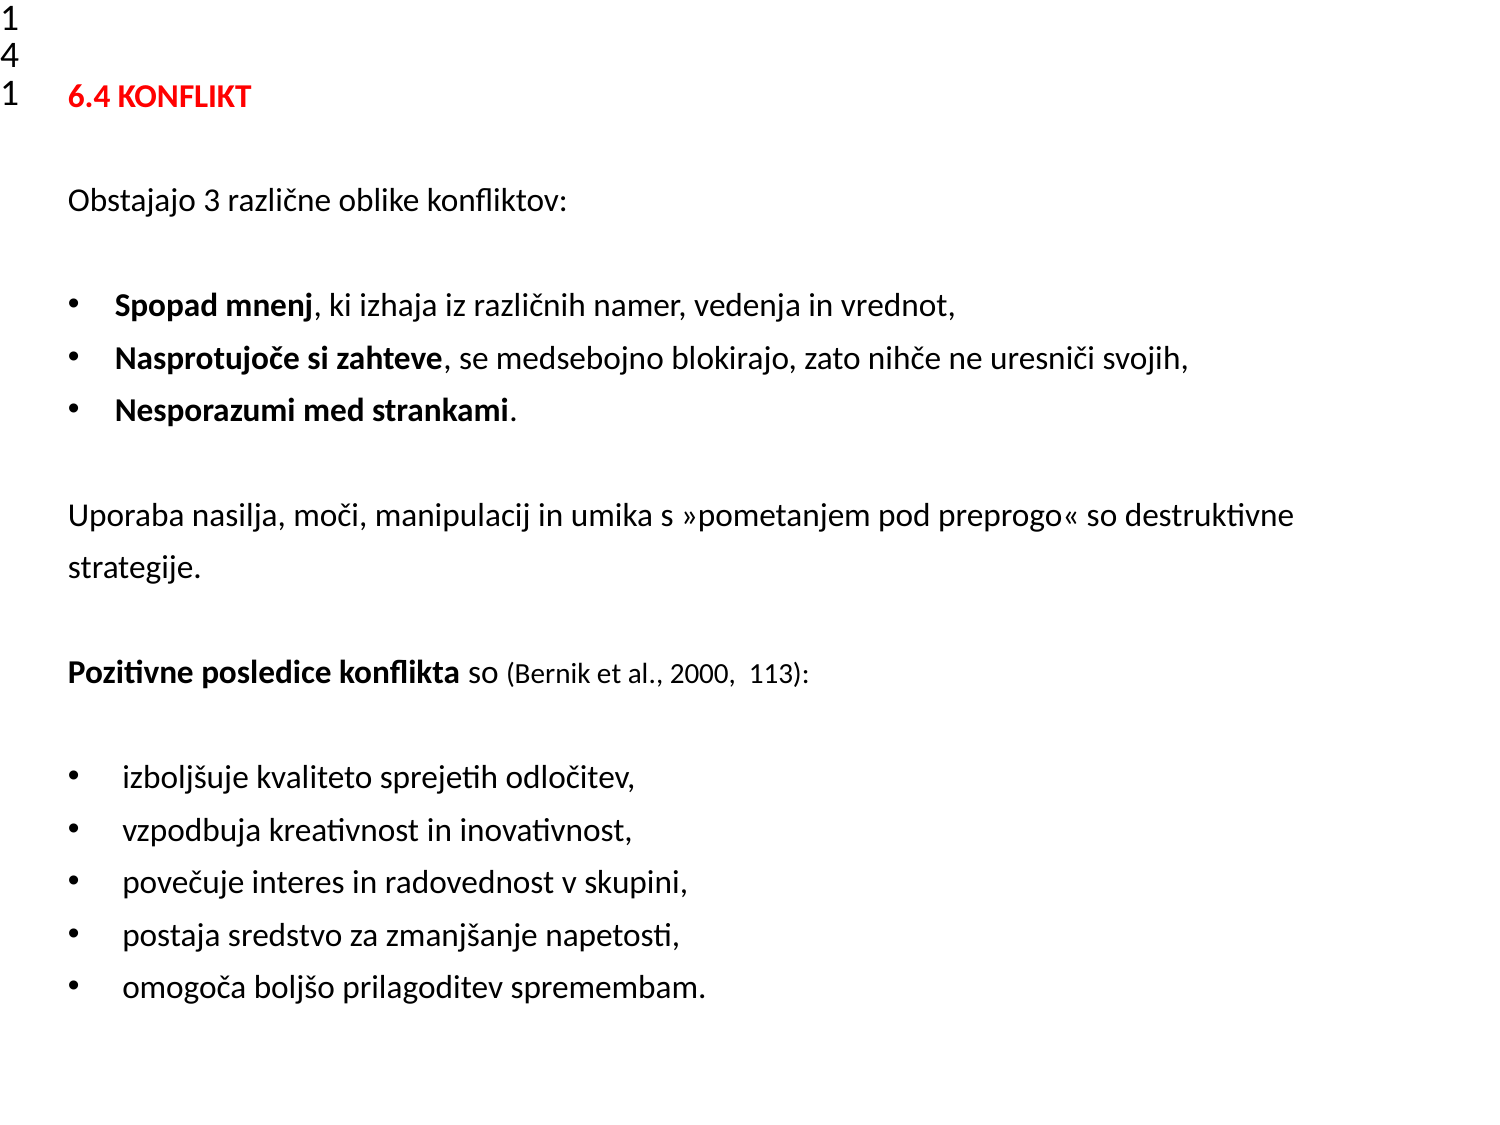

6.4 KONFLIKT
Obstajajo 3 različne oblike konfliktov:
Spopad mnenj, ki izhaja iz različnih namer, vedenja in vrednot,
Nasprotujoče si zahteve, se medsebojno blokirajo, zato nihče ne uresniči svojih,
Nesporazumi med strankami.
Uporaba nasilja, moči, manipulacij in umika s »pometanjem pod preprogo« so destruktivne
strategije.
Pozitivne posledice konflikta so (Bernik et al., 2000, 113):
 izboljšuje kvaliteto sprejetih odločitev,
 vzpodbuja kreativnost in inovativnost,
 povečuje interes in radovednost v skupini,
 postaja sredstvo za zmanjšanje napetosti,
 omogoča boljšo prilagoditev spremembam.